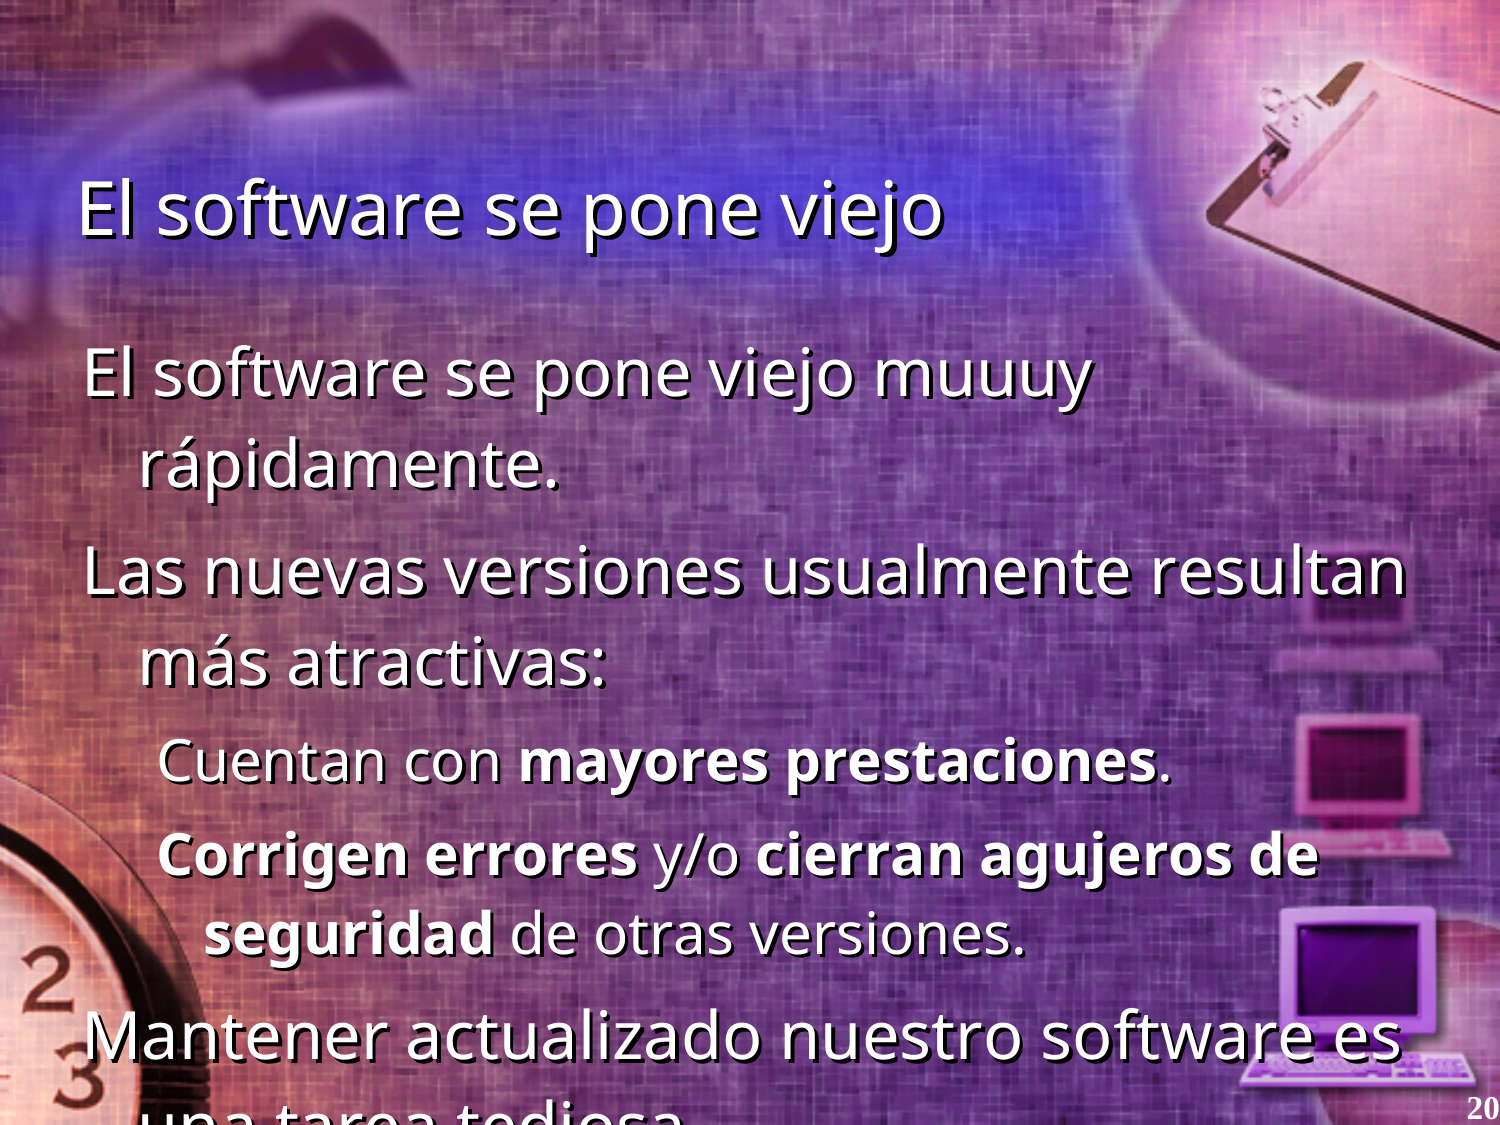

# El software se pone viejo
El software se pone viejo muuuy rápidamente.
Las nuevas versiones usualmente resultan más atractivas:
Cuentan con mayores prestaciones.
Corrigen errores y/o cierran agujeros de seguridad de otras versiones.
Mantener actualizado nuestro software es una tarea tediosa.
20